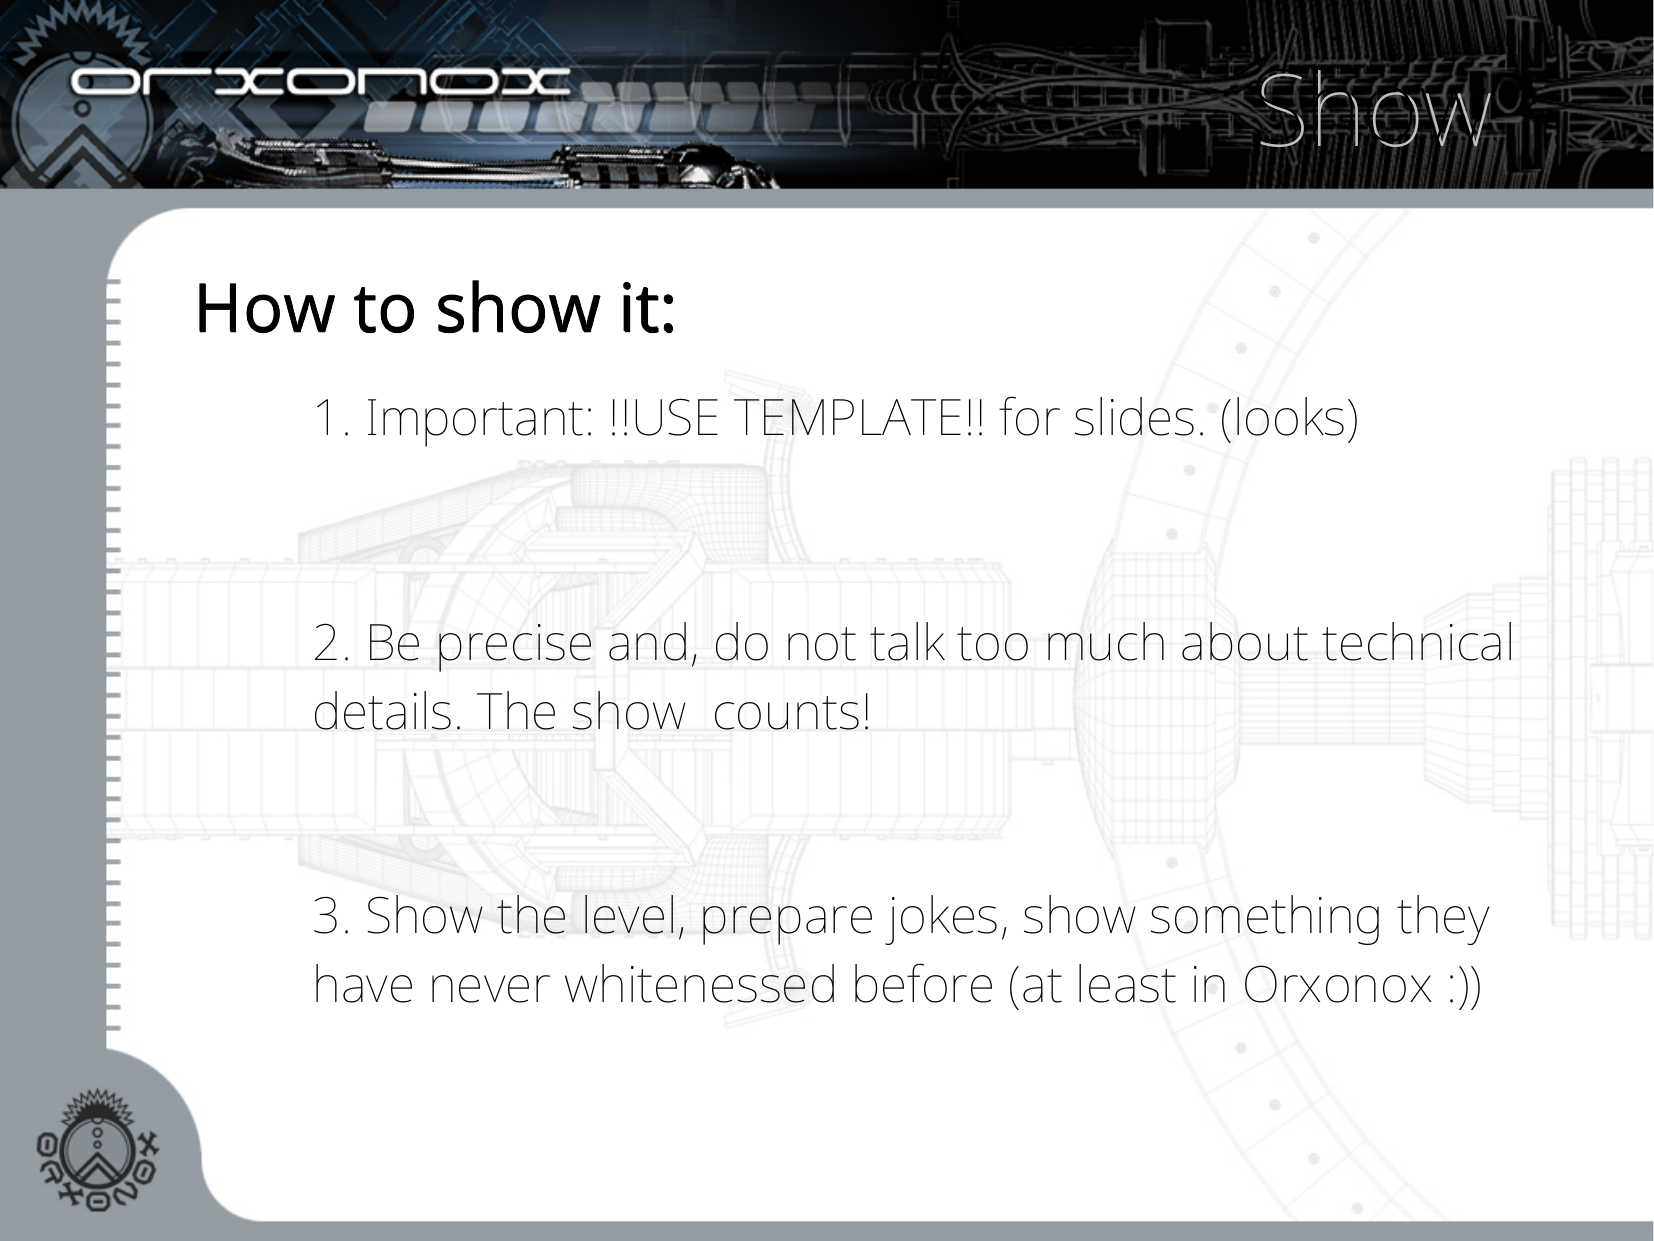

Show
How to show it:
1. Important: !!USE TEMPLATE!! for slides. (looks)
2. Be precise and, do not talk too much about technical details. The show counts!
3. Show the level, prepare jokes, show something they have never whitenessed before (at least in Orxonox :))